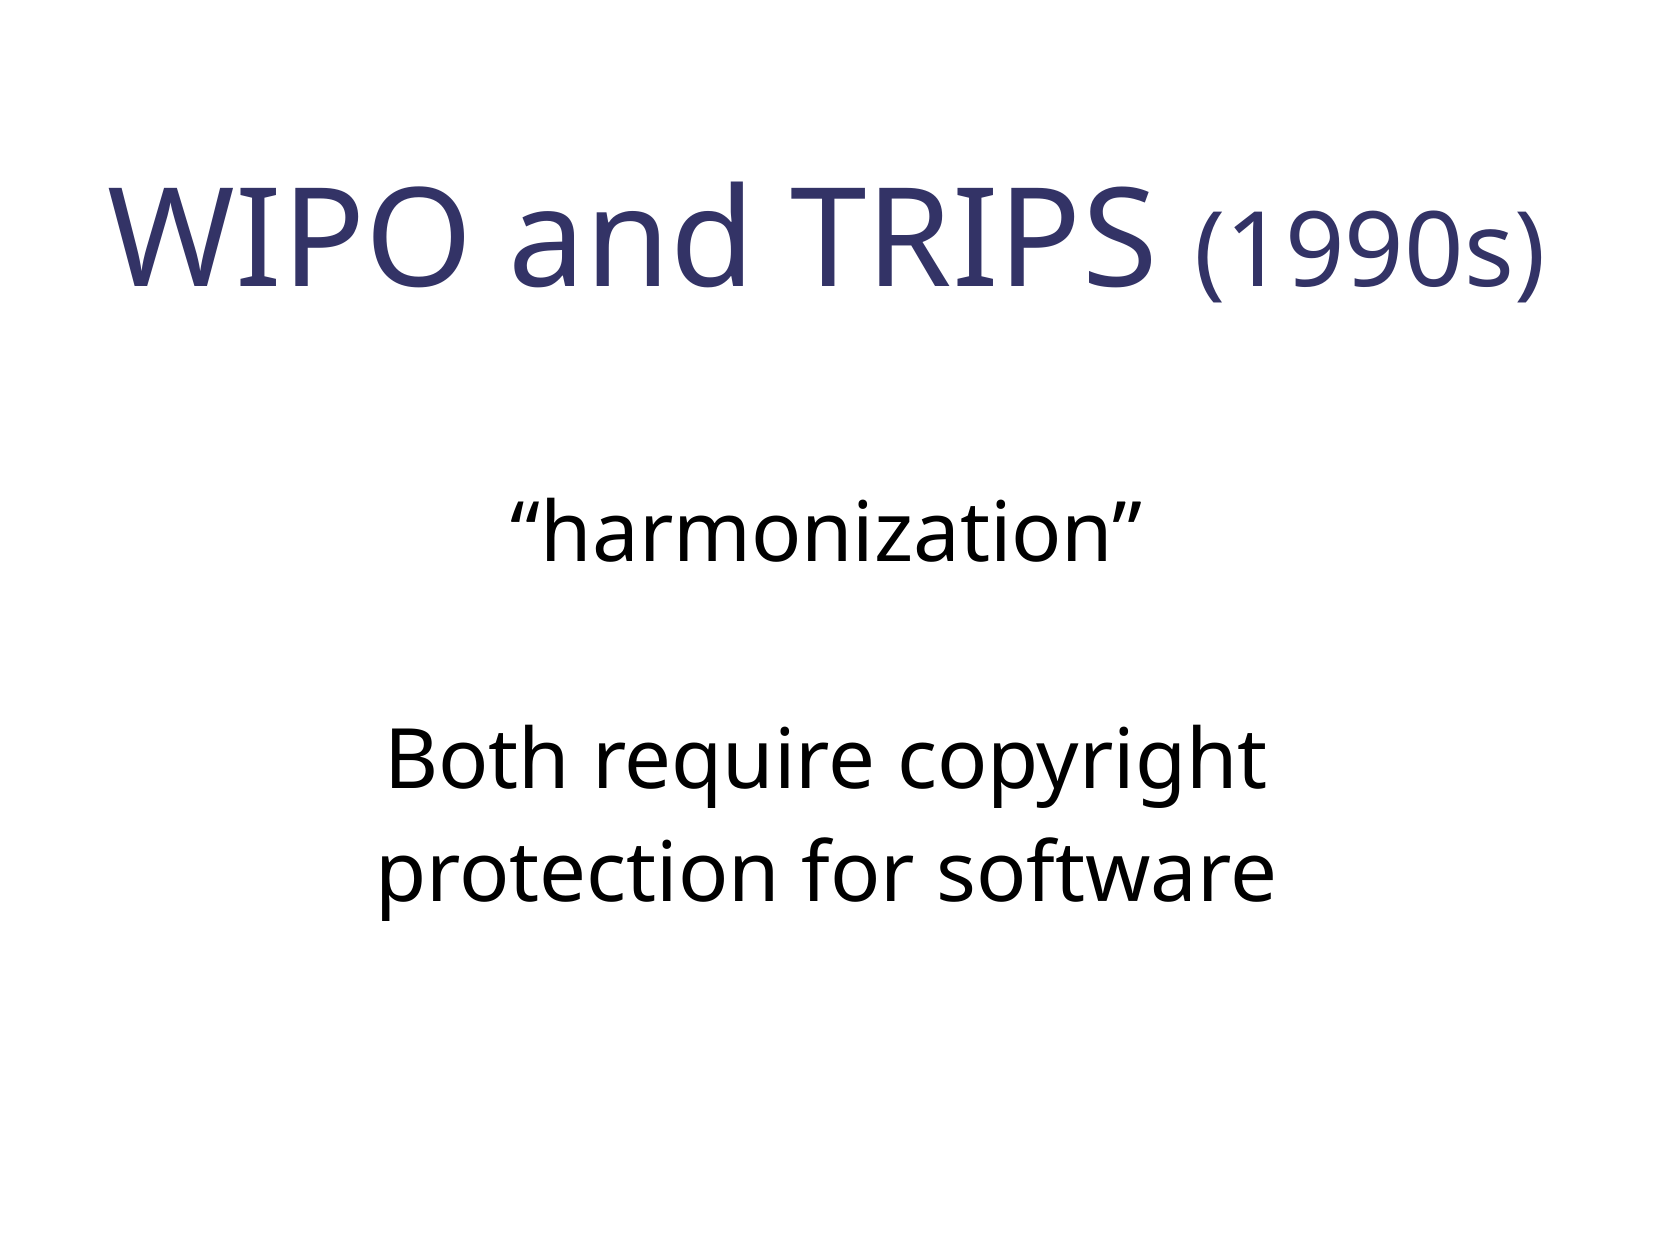

# WIPO and TRIPS (1990s)
“harmonization”
Both require copyright
protection for software